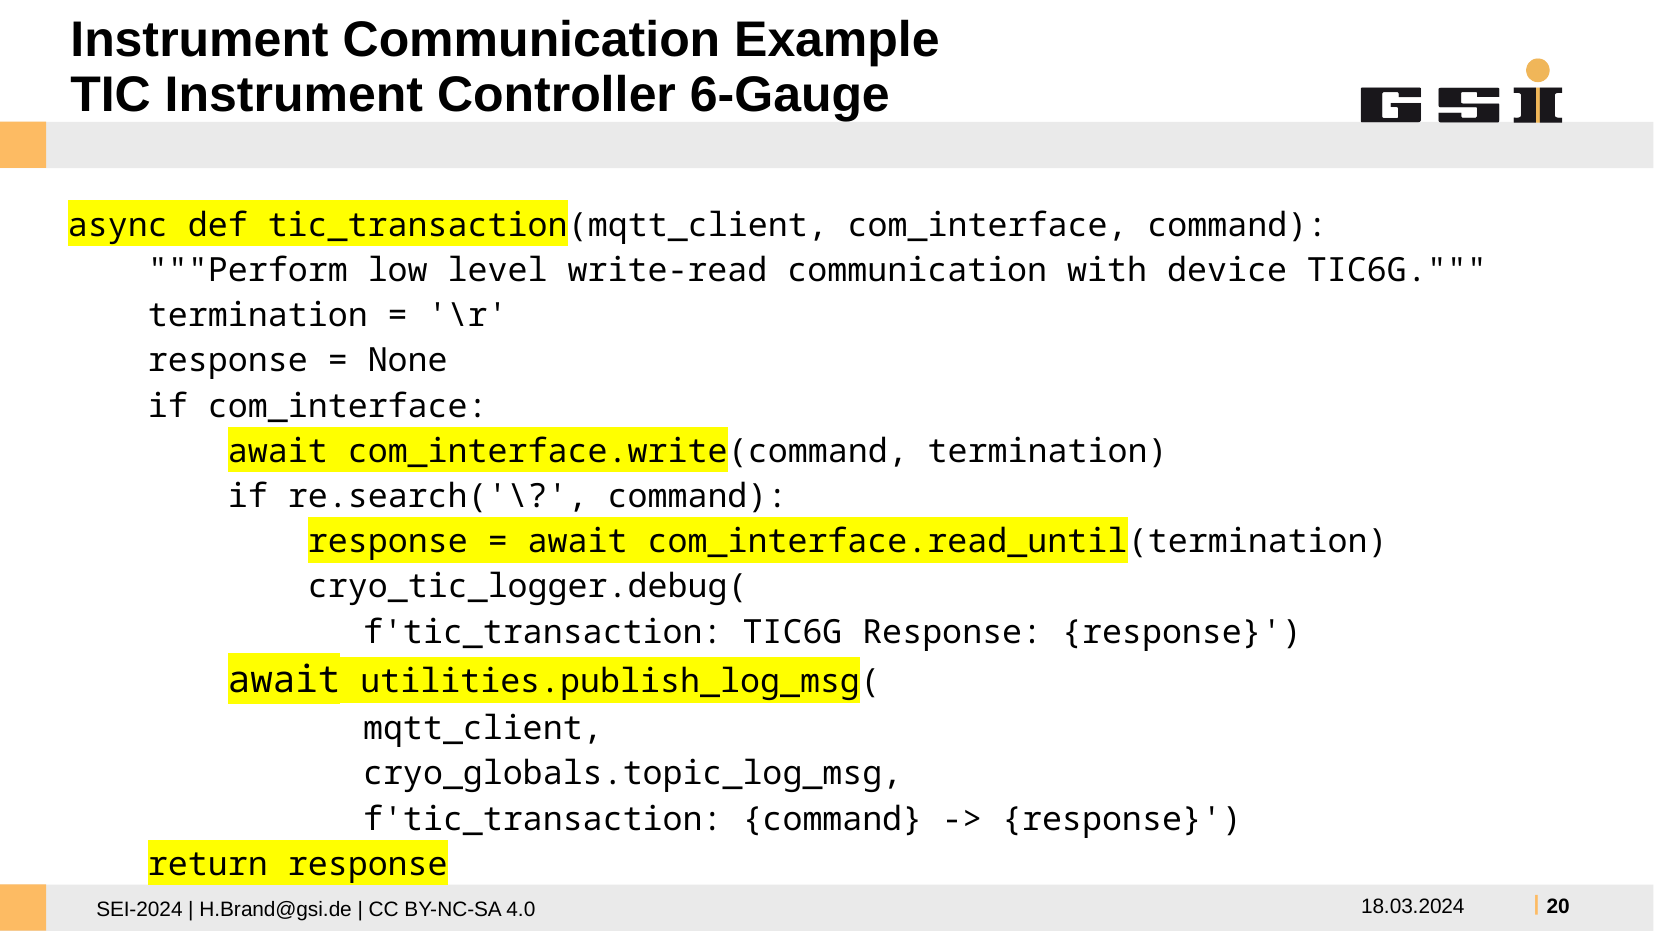

# Instrument Communication Example TIC Instrument Controller 6-Gauge
async def tic_transaction(mqtt_client, com_interface, command):
 """Perform low level write-read communication with device TIC6G."""
 termination = '\r'
 response = None
 if com_interface:
 await com_interface.write(command, termination)
 if re.search('\?', command):
 response = await com_interface.read_until(termination)
 cryo_tic_logger.debug(
				f'tic_transaction: TIC6G Response: {response}')
 await utilities.publish_log_msg(
				mqtt_client,
				cryo_globals.topic_log_msg,
				f'tic_transaction: {command} -> {response}')
 return response